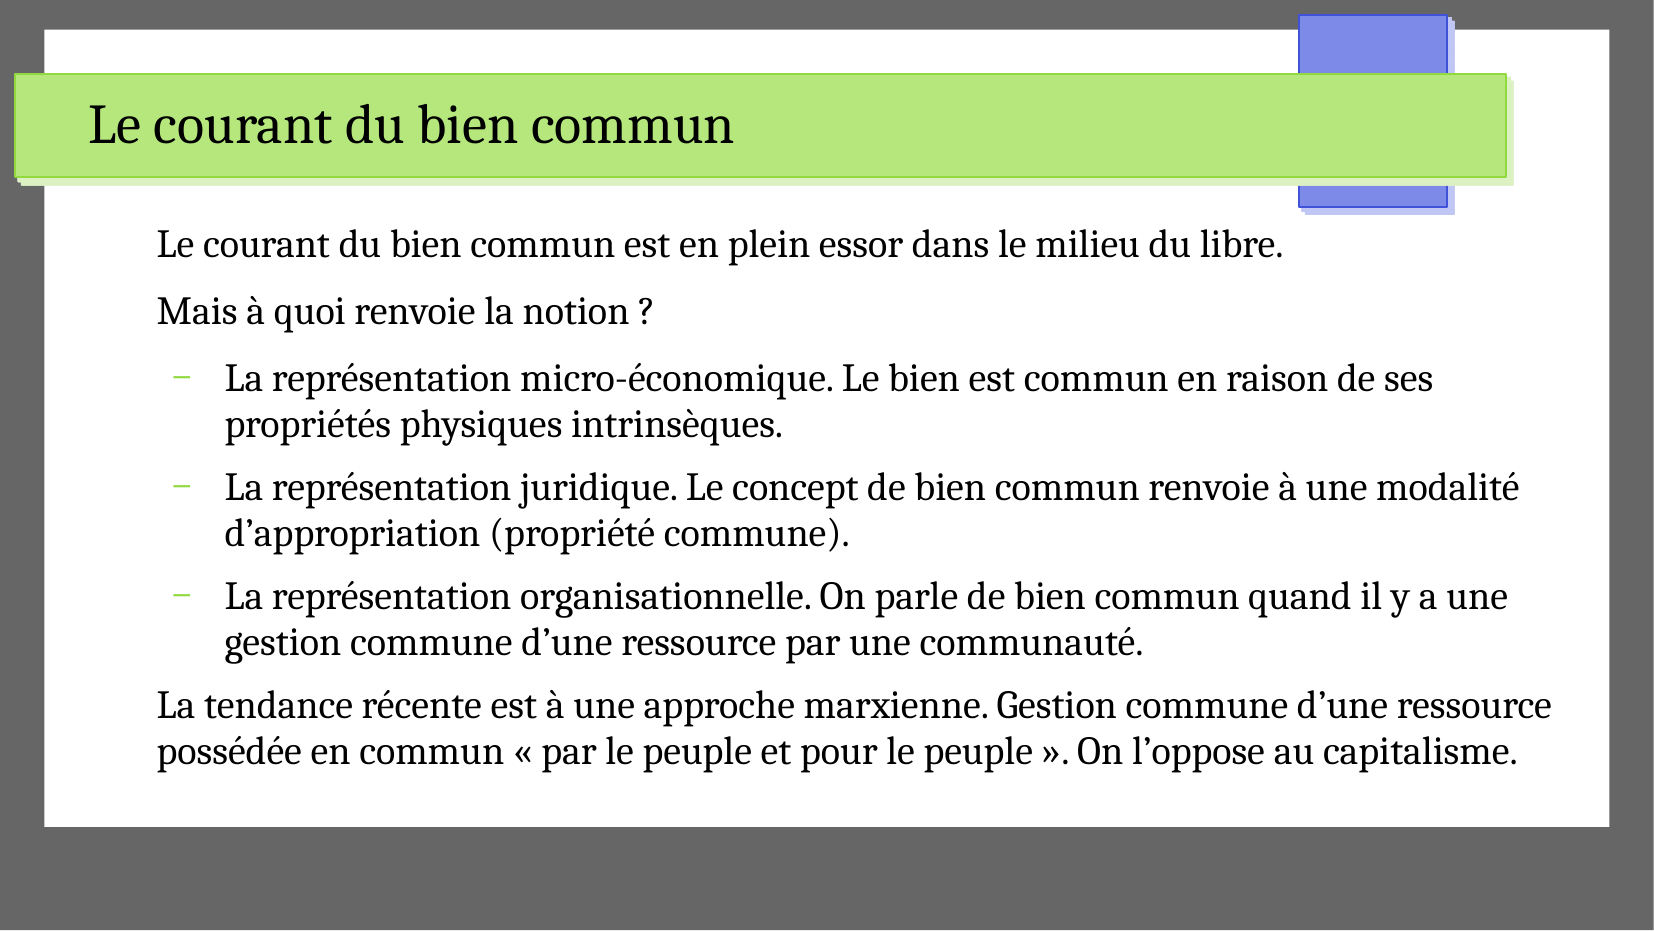

# Le courant du bien commun
Le courant du bien commun est en plein essor dans le milieu du libre.
Mais à quoi renvoie la notion ?
La représentation micro-économique. Le bien est commun en raison de ses propriétés physiques intrinsèques.
La représentation juridique. Le concept de bien commun renvoie à une modalité d’appropriation (propriété commune).
La représentation organisationnelle. On parle de bien commun quand il y a une gestion commune d’une ressource par une communauté.
La tendance récente est à une approche marxienne. Gestion commune d’une ressource possédée en commun « par le peuple et pour le peuple ». On l’oppose au capitalisme.